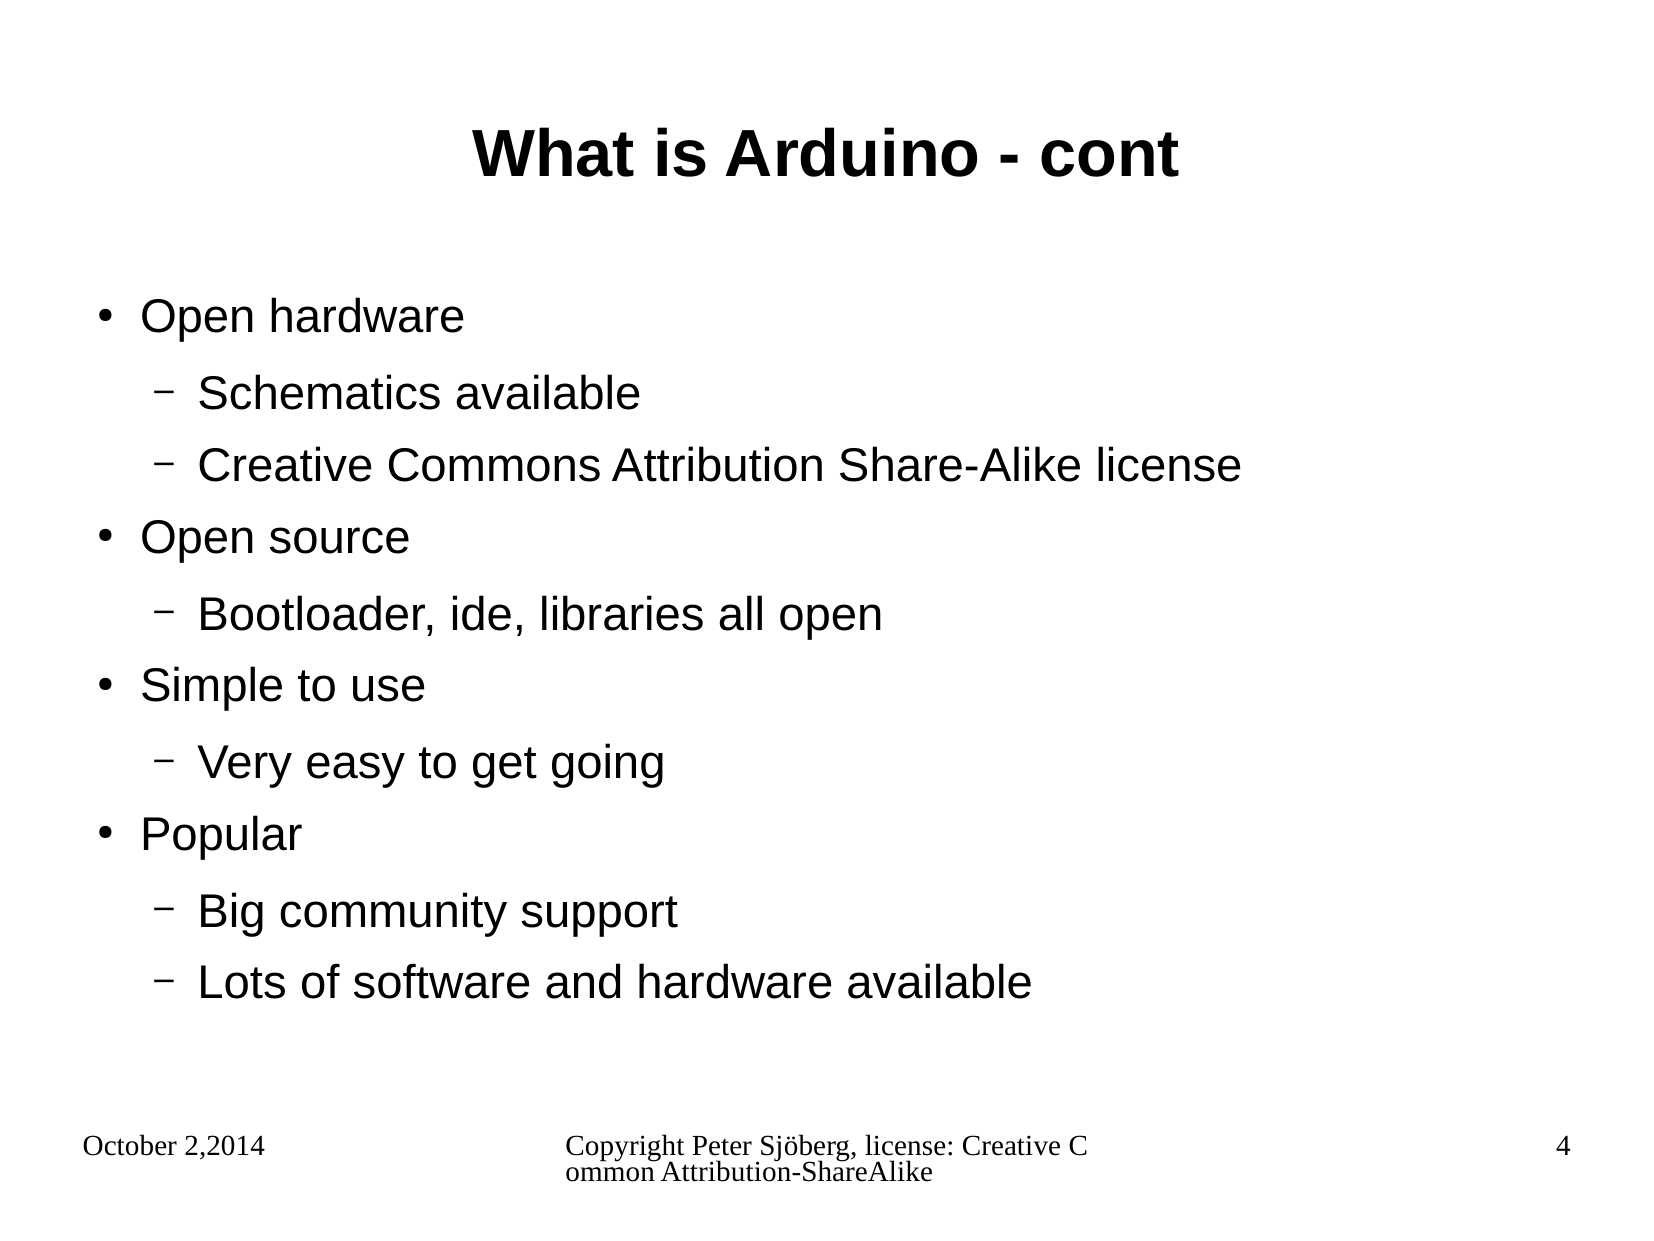

# What is Arduino - cont
Open hardware
Schematics available
Creative Commons Attribution Share-Alike license
Open source
Bootloader, ide, libraries all open
Simple to use
Very easy to get going
Popular
Big community support
Lots of software and hardware available
October 2,2014
Copyright Peter Sjöberg, license: Creative Common Attribution-ShareAlike
4